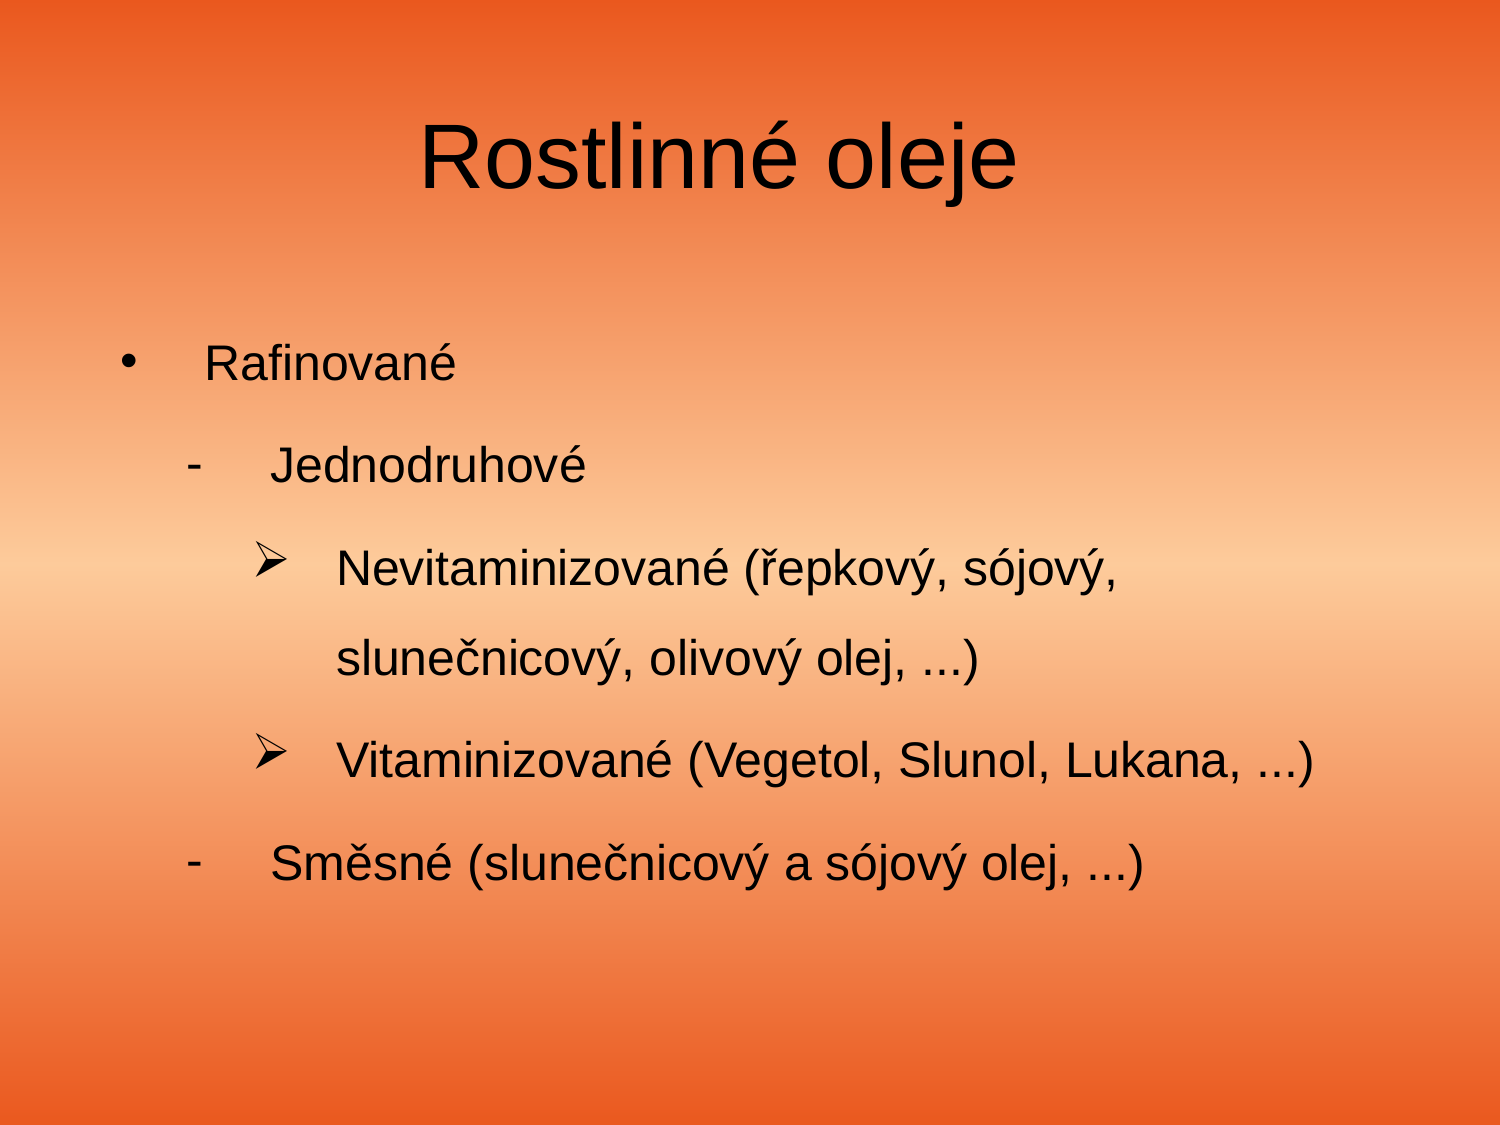

# Rostlinné oleje
Rafinované
Jednodruhové
Nevitaminizované (řepkový, sójový, slunečnicový, olivový olej, ...)
Vitaminizované (Vegetol, Slunol, Lukana, ...)
Směsné (slunečnicový a sójový olej, ...)